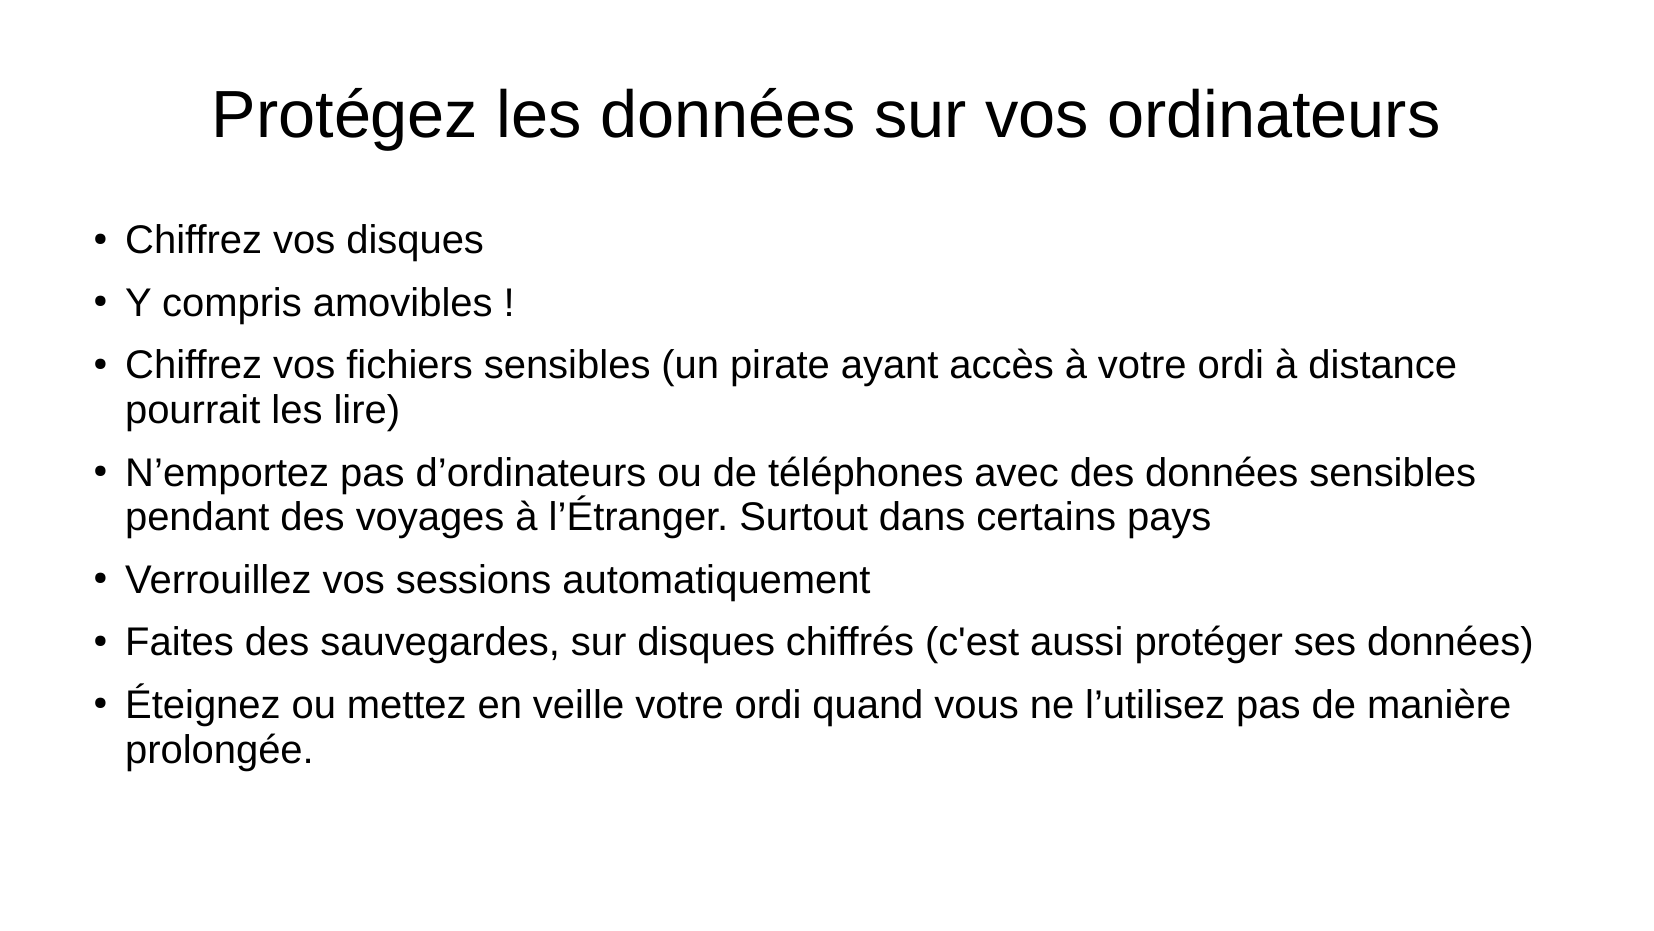

# Protégez les données sur vos ordinateurs
Chiffrez vos disques
Y compris amovibles !
Chiffrez vos fichiers sensibles (un pirate ayant accès à votre ordi à distance pourrait les lire)
N’emportez pas d’ordinateurs ou de téléphones avec des données sensibles pendant des voyages à l’Étranger. Surtout dans certains pays
Verrouillez vos sessions automatiquement
Faites des sauvegardes, sur disques chiffrés (c'est aussi protéger ses données)
Éteignez ou mettez en veille votre ordi quand vous ne l’utilisez pas de manière prolongée.